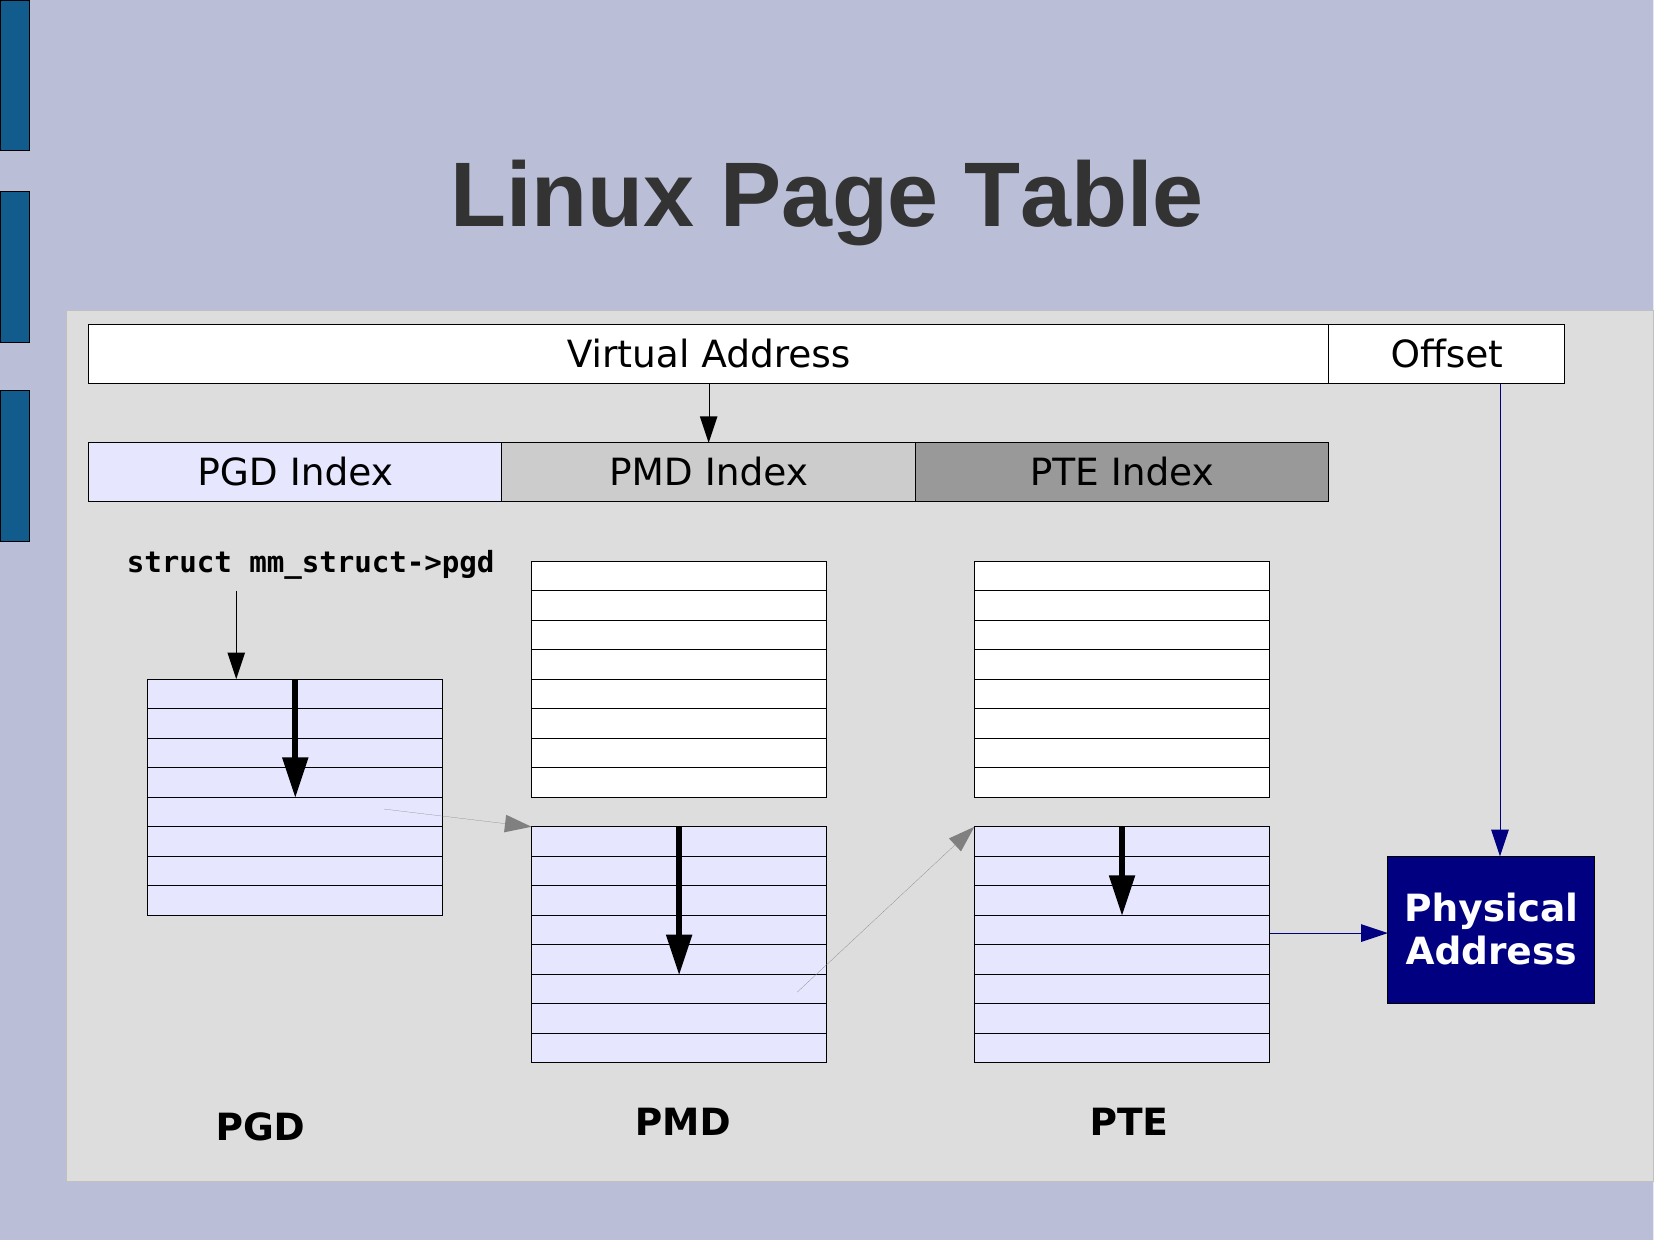

# Linux Page Table
Virtual Address
Offset
PGD Index
PMD Index
PTE Index
Physical
Address
struct mm_struct->pgd
PMD
PTE
PGD